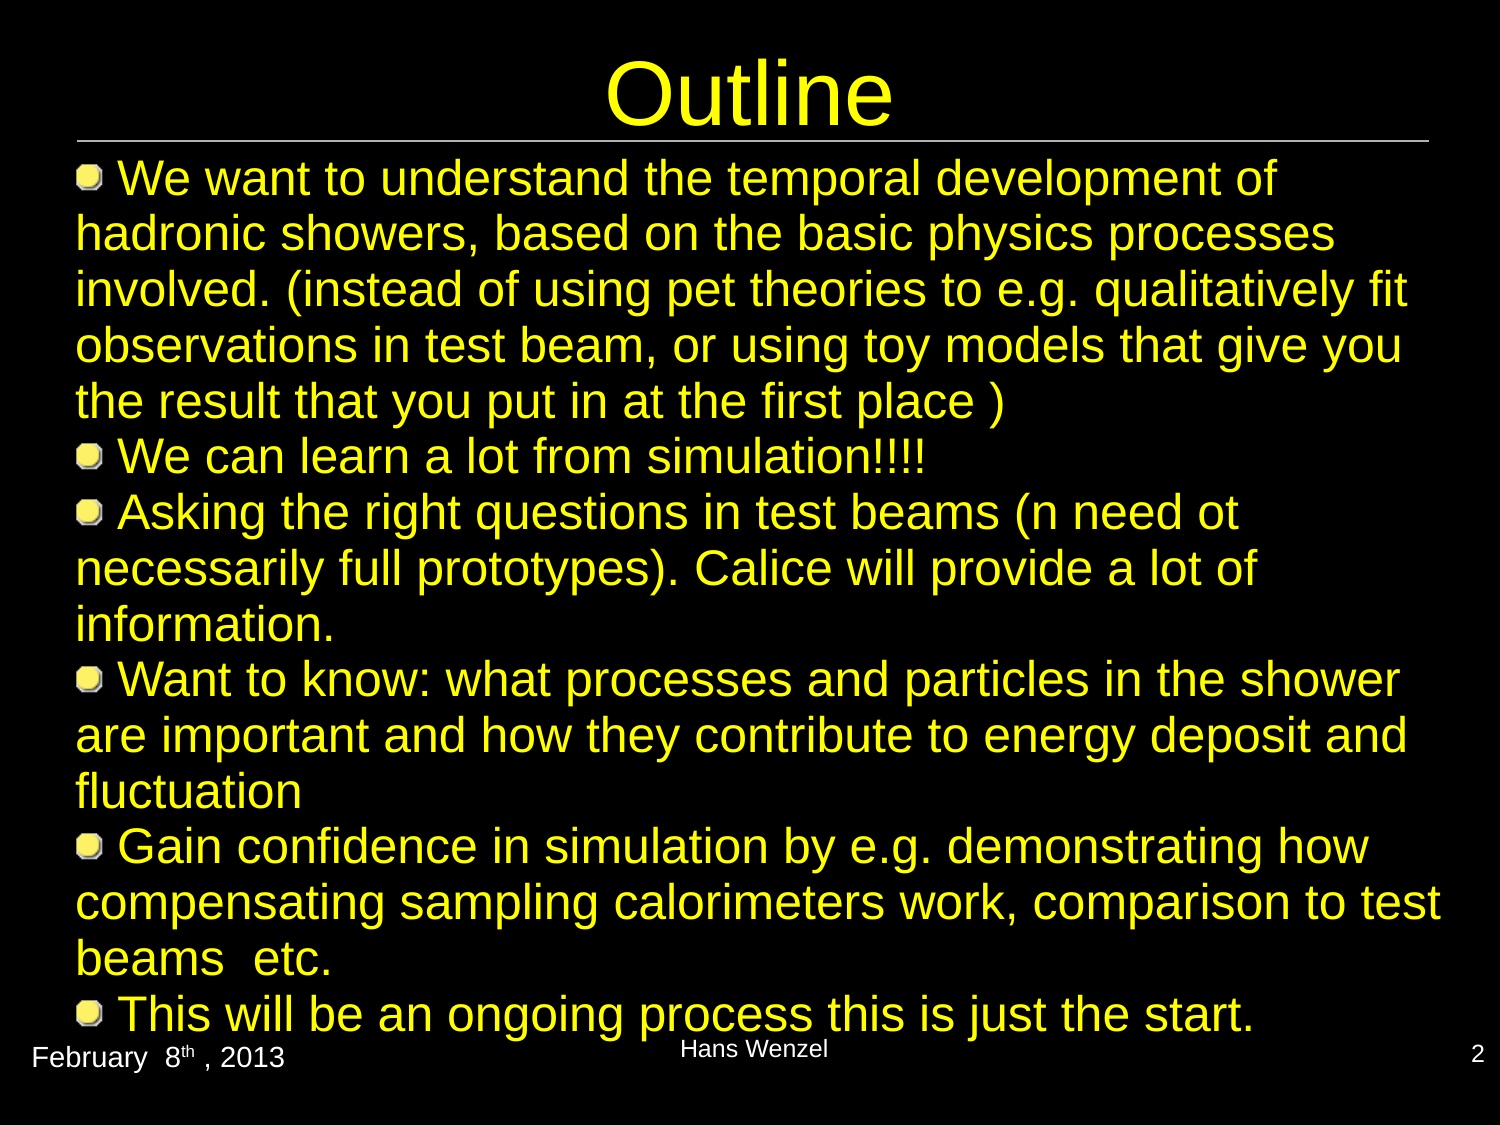

# Outline
 We want to understand the temporal development of hadronic showers, based on the basic physics processes involved. (instead of using pet theories to e.g. qualitatively fit observations in test beam, or using toy models that give you the result that you put in at the first place )
 We can learn a lot from simulation!!!!
 Asking the right questions in test beams (n need ot necessarily full prototypes). Calice will provide a lot of information.
 Want to know: what processes and particles in the shower are important and how they contribute to energy deposit and fluctuation
 Gain confidence in simulation by e.g. demonstrating how compensating sampling calorimeters work, comparison to test beams etc.
 This will be an ongoing process this is just the start.